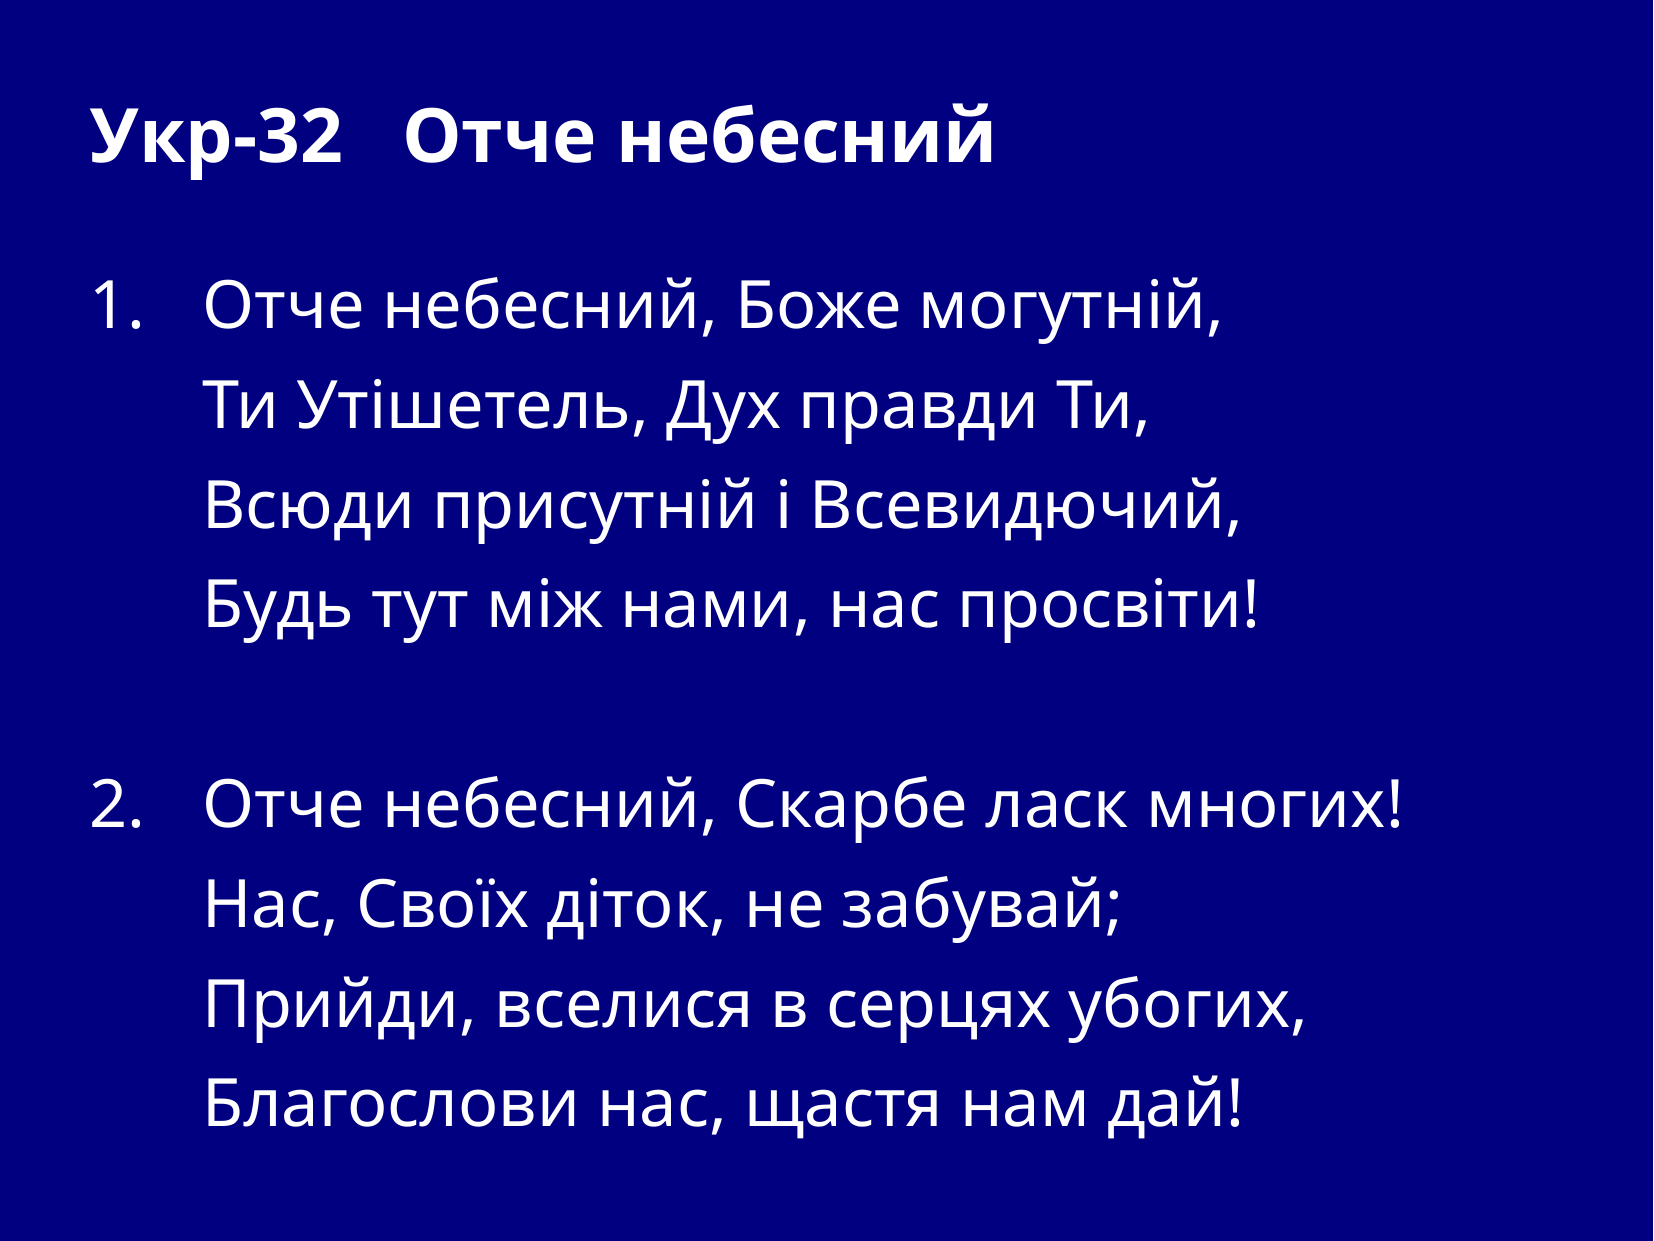

Укр-32 Отче небесний
1.	Отче небесний, Боже могутній,
	Ти Утішетель, Дух правди Ти,
	Всюди присутній і Всевидючий,
	Будь тут між нами, нас просвіти!
2.	Отче небесний, Скарбе ласк многих!
	Нас, Своїх діток, не забувай;
	Прийди, вселися в серцях убогих,
	Благослови нас, щастя нам дай!